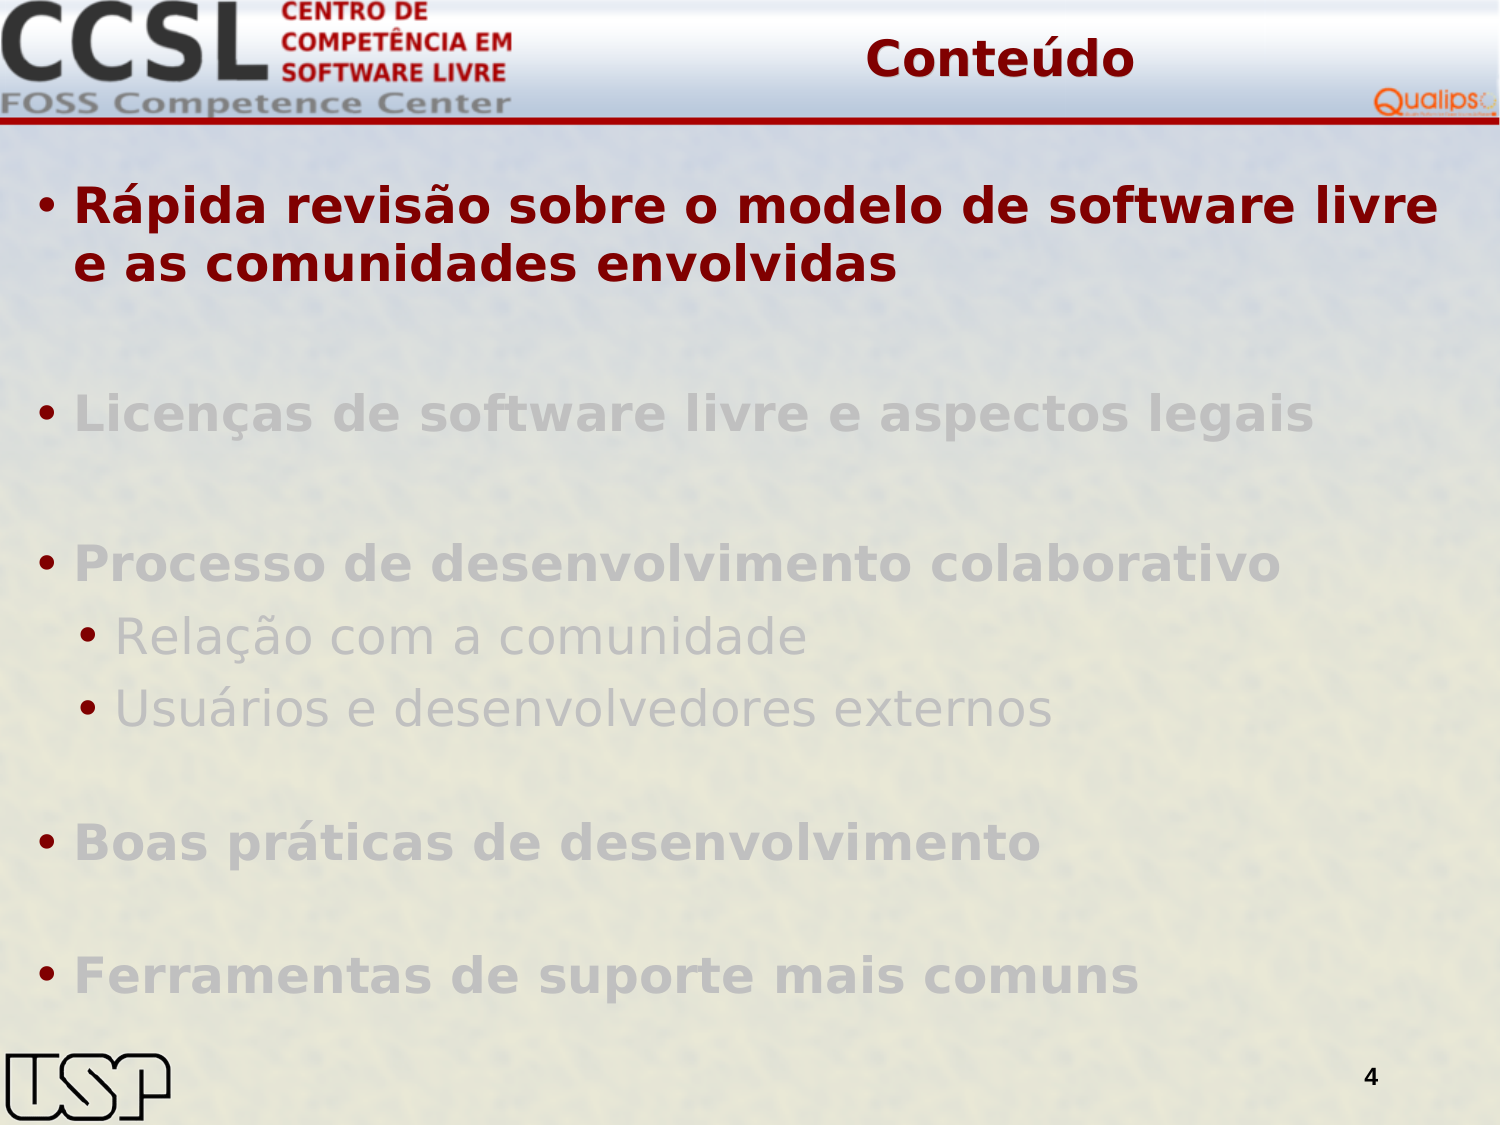

# Conteúdo
Rápida revisão sobre o modelo de software livre e as comunidades envolvidas
Licenças de software livre e aspectos legais
Processo de desenvolvimento colaborativo
Relação com a comunidade
Usuários e desenvolvedores externos
Boas práticas de desenvolvimento
Ferramentas de suporte mais comuns